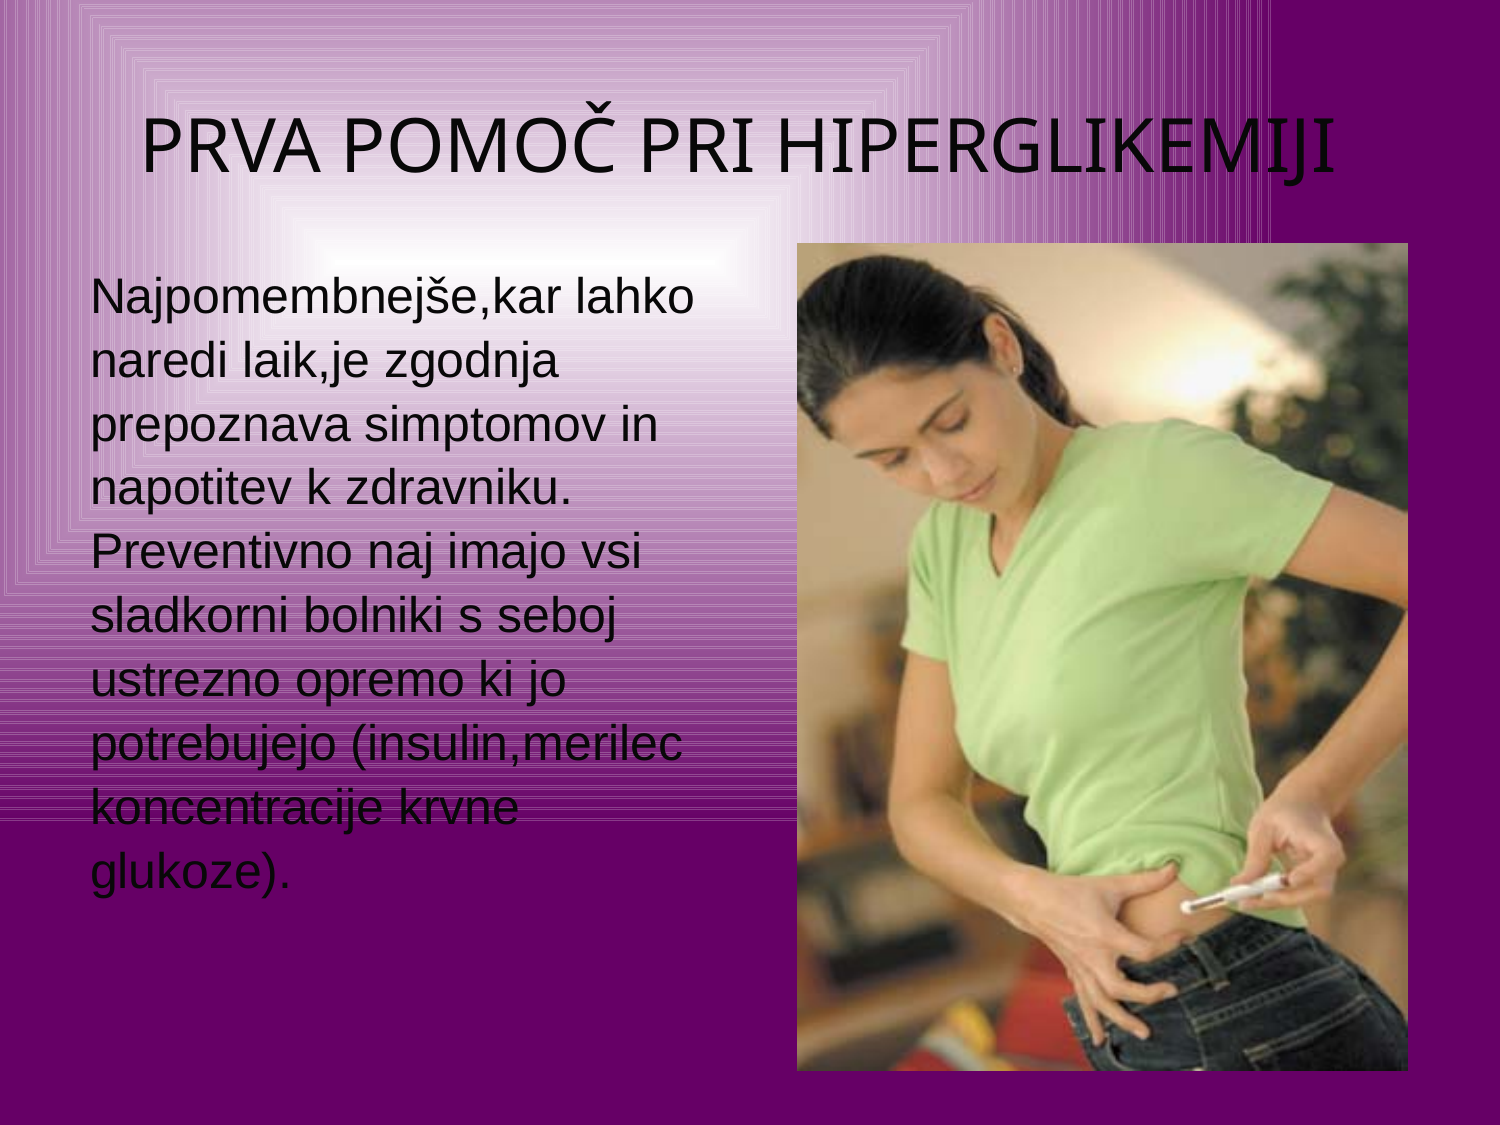

# PRVA POMOČ PRI HIPERGLIKEMIJI
Najpomembnejše,kar lahko
naredi laik,je zgodnja
prepoznava simptomov in
napotitev k zdravniku.
Preventivno naj imajo vsi
sladkorni bolniki s seboj
ustrezno opremo ki jo
potrebujejo (insulin,merilec
koncentracije krvne
glukoze).